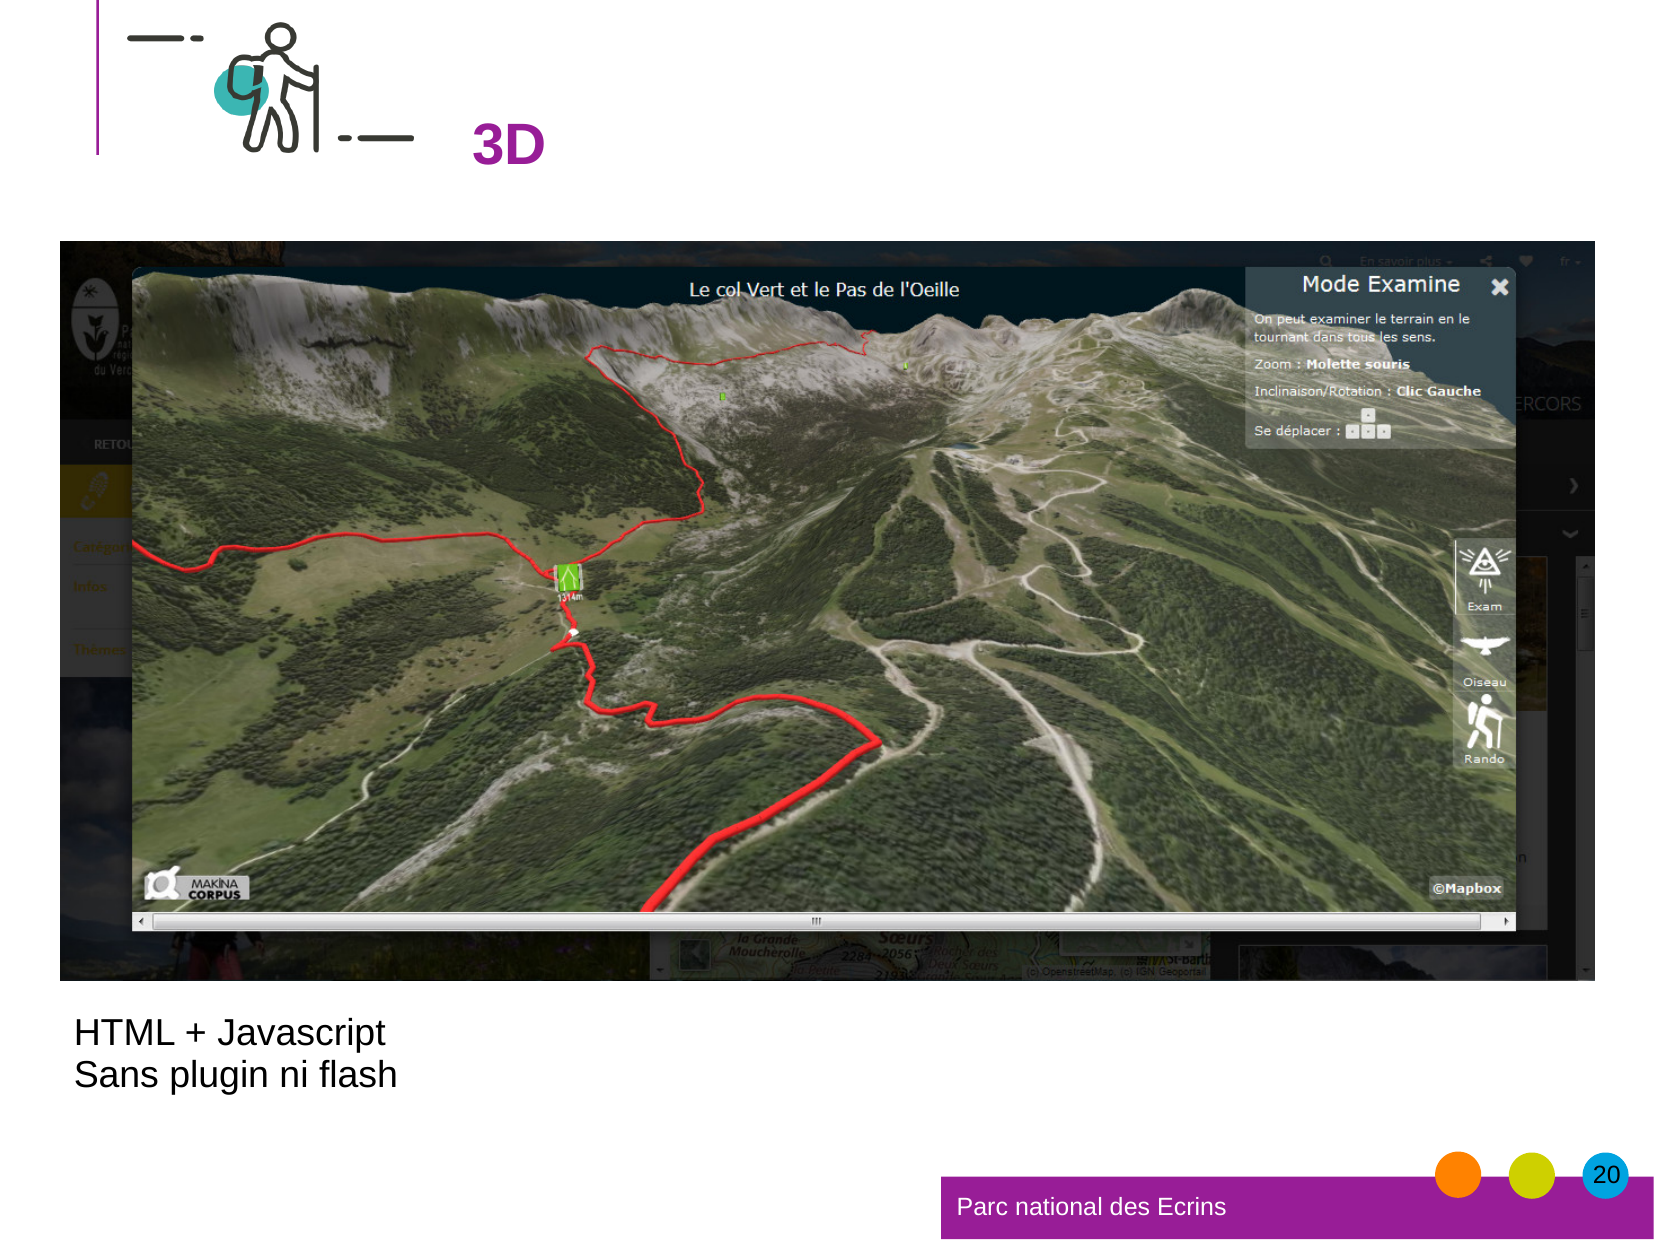

# 3D
HTML + Javascript
Sans plugin ni flash